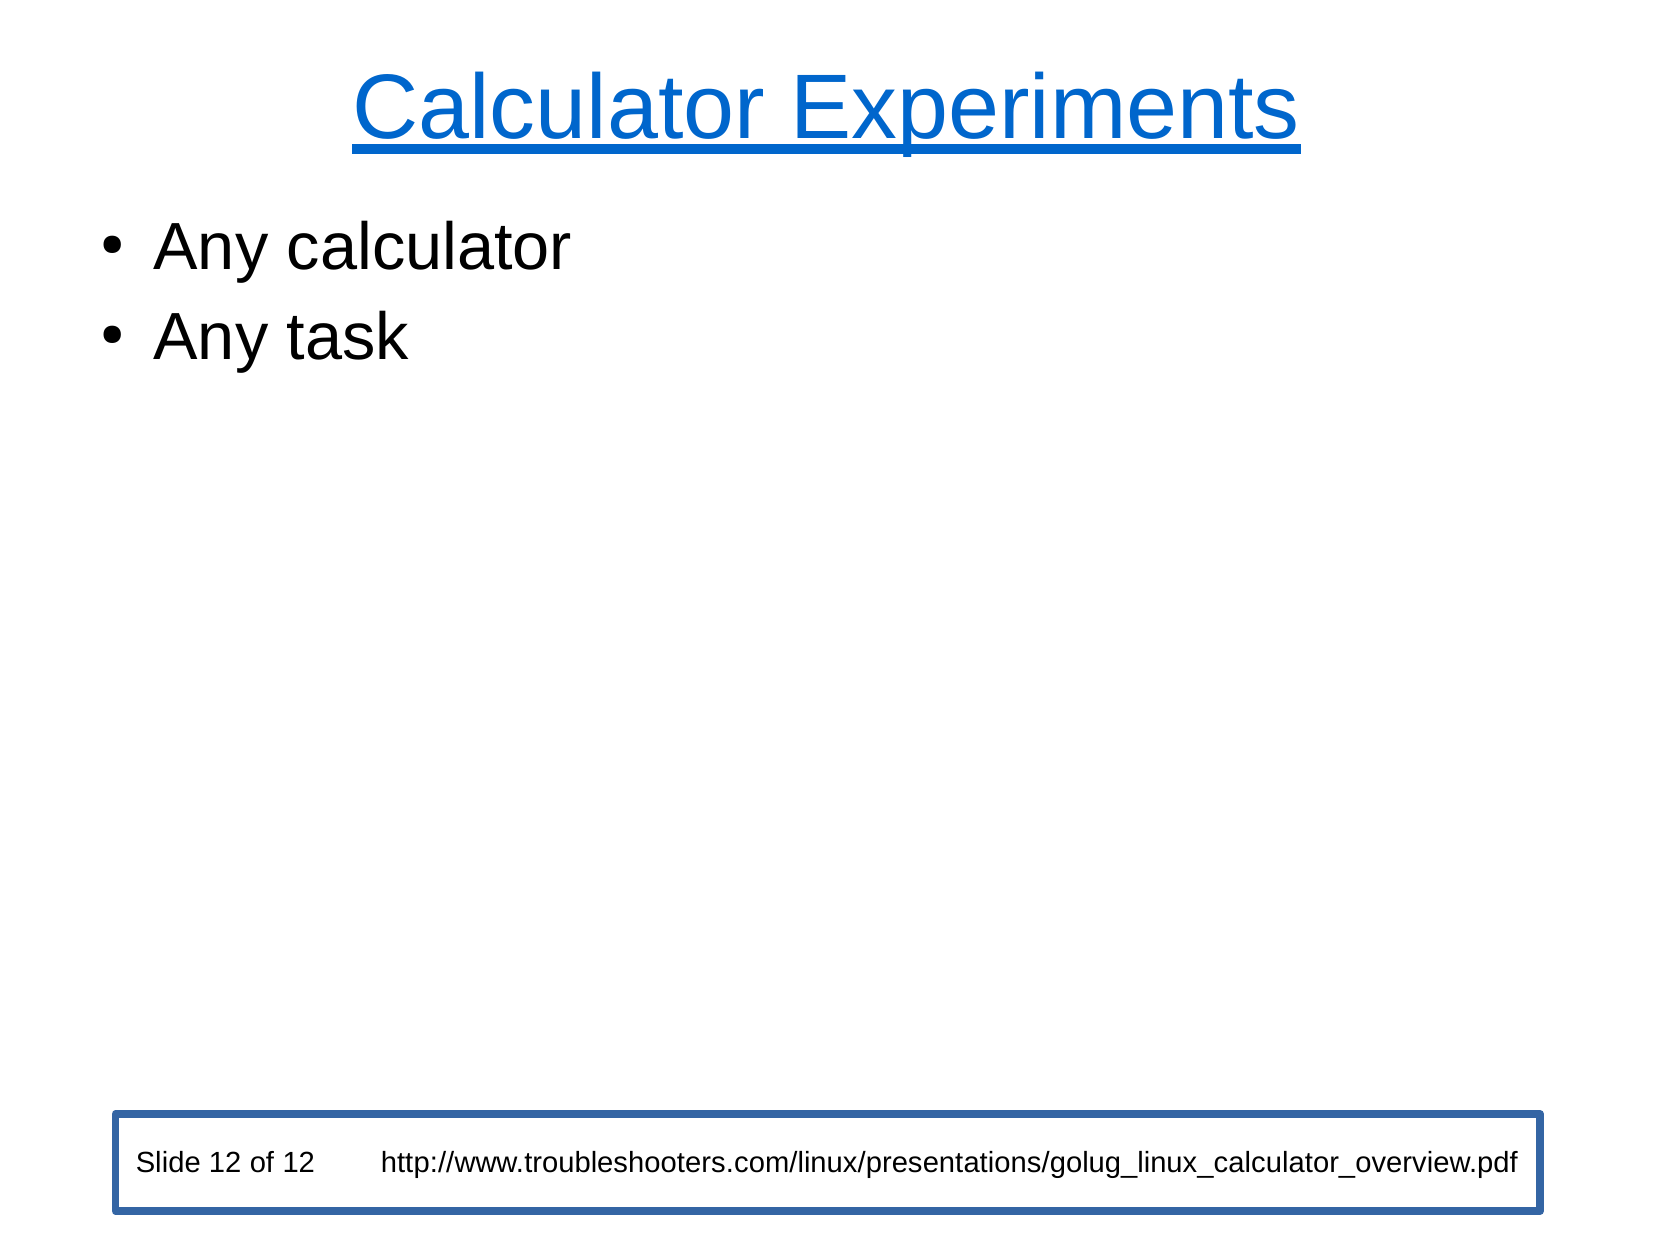

# Calculator Experiments
Any calculator
Any task
Slide of 12 http://www.troubleshooters.com/linux/presentations/golug_linux_calculator_overview.pdf